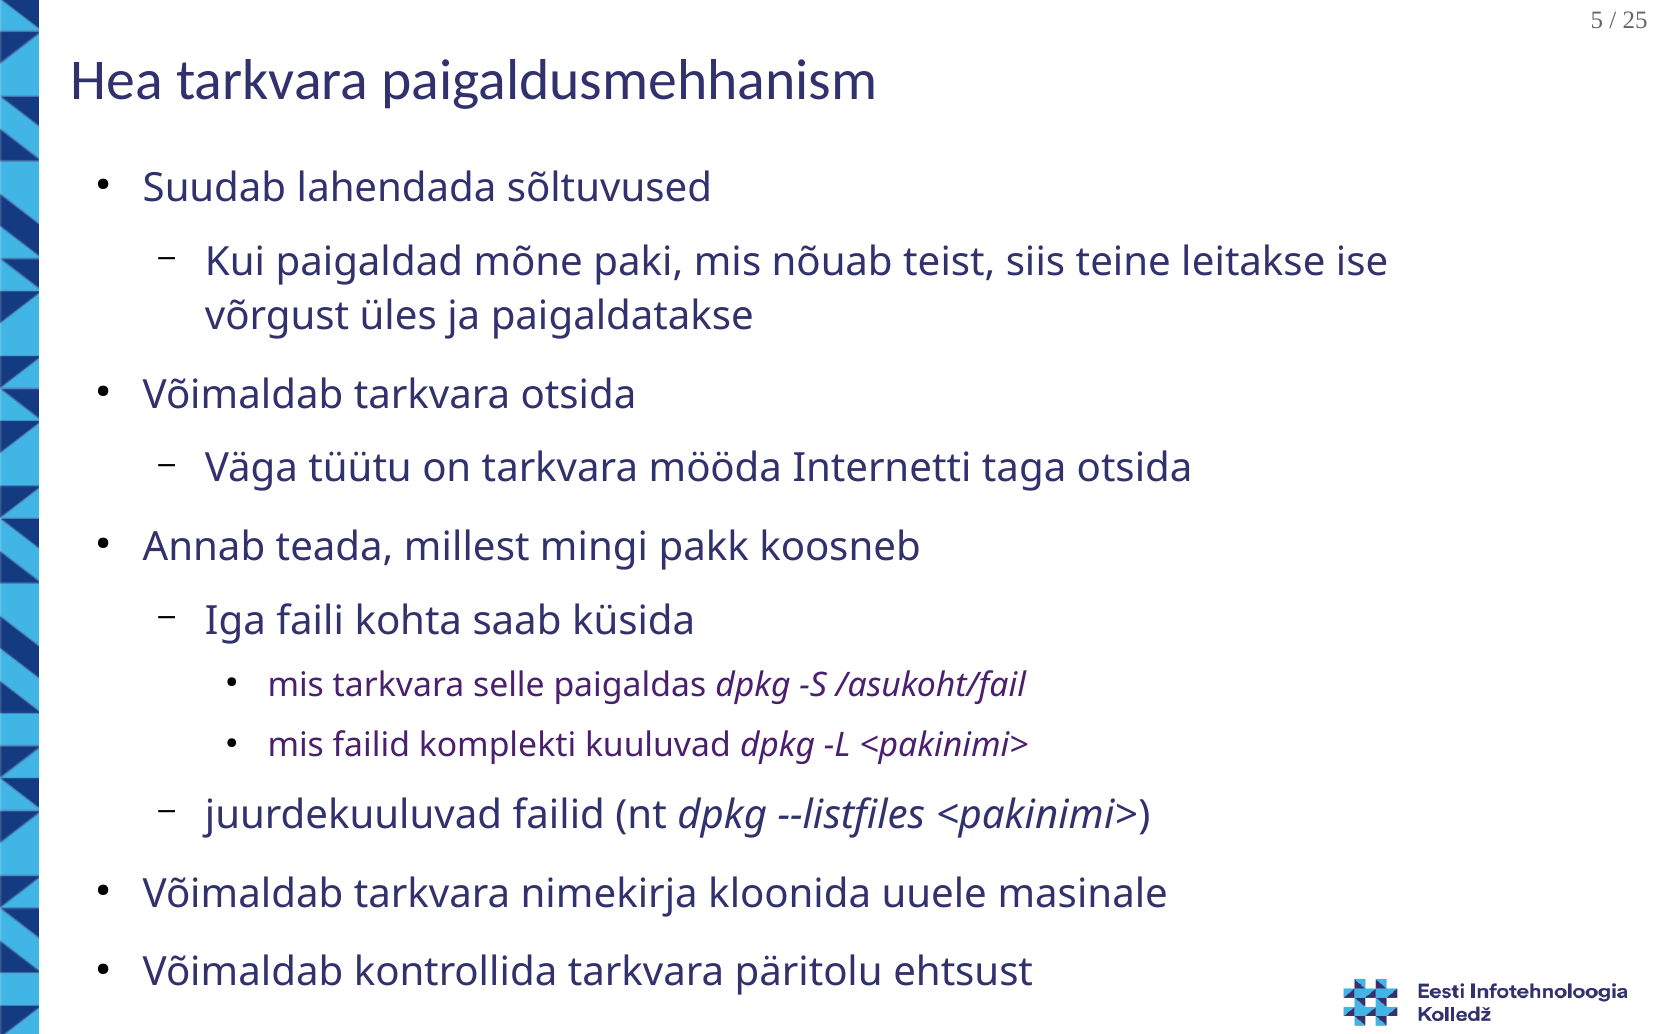

# Hea tarkvara paigaldusmehhanism
Suudab lahendada sõltuvused
Kui paigaldad mõne paki, mis nõuab teist, siis teine leitakse ise võrgust üles ja paigaldatakse
Võimaldab tarkvara otsida
Väga tüütu on tarkvara mööda Internetti taga otsida
Annab teada, millest mingi pakk koosneb
Iga faili kohta saab küsida
mis tarkvara selle paigaldas dpkg -S /asukoht/fail
mis failid komplekti kuuluvad dpkg -L <pakinimi>
juurdekuuluvad failid (nt dpkg --listfiles <pakinimi>)
Võimaldab tarkvara nimekirja kloonida uuele masinale
Võimaldab kontrollida tarkvara päritolu ehtsust